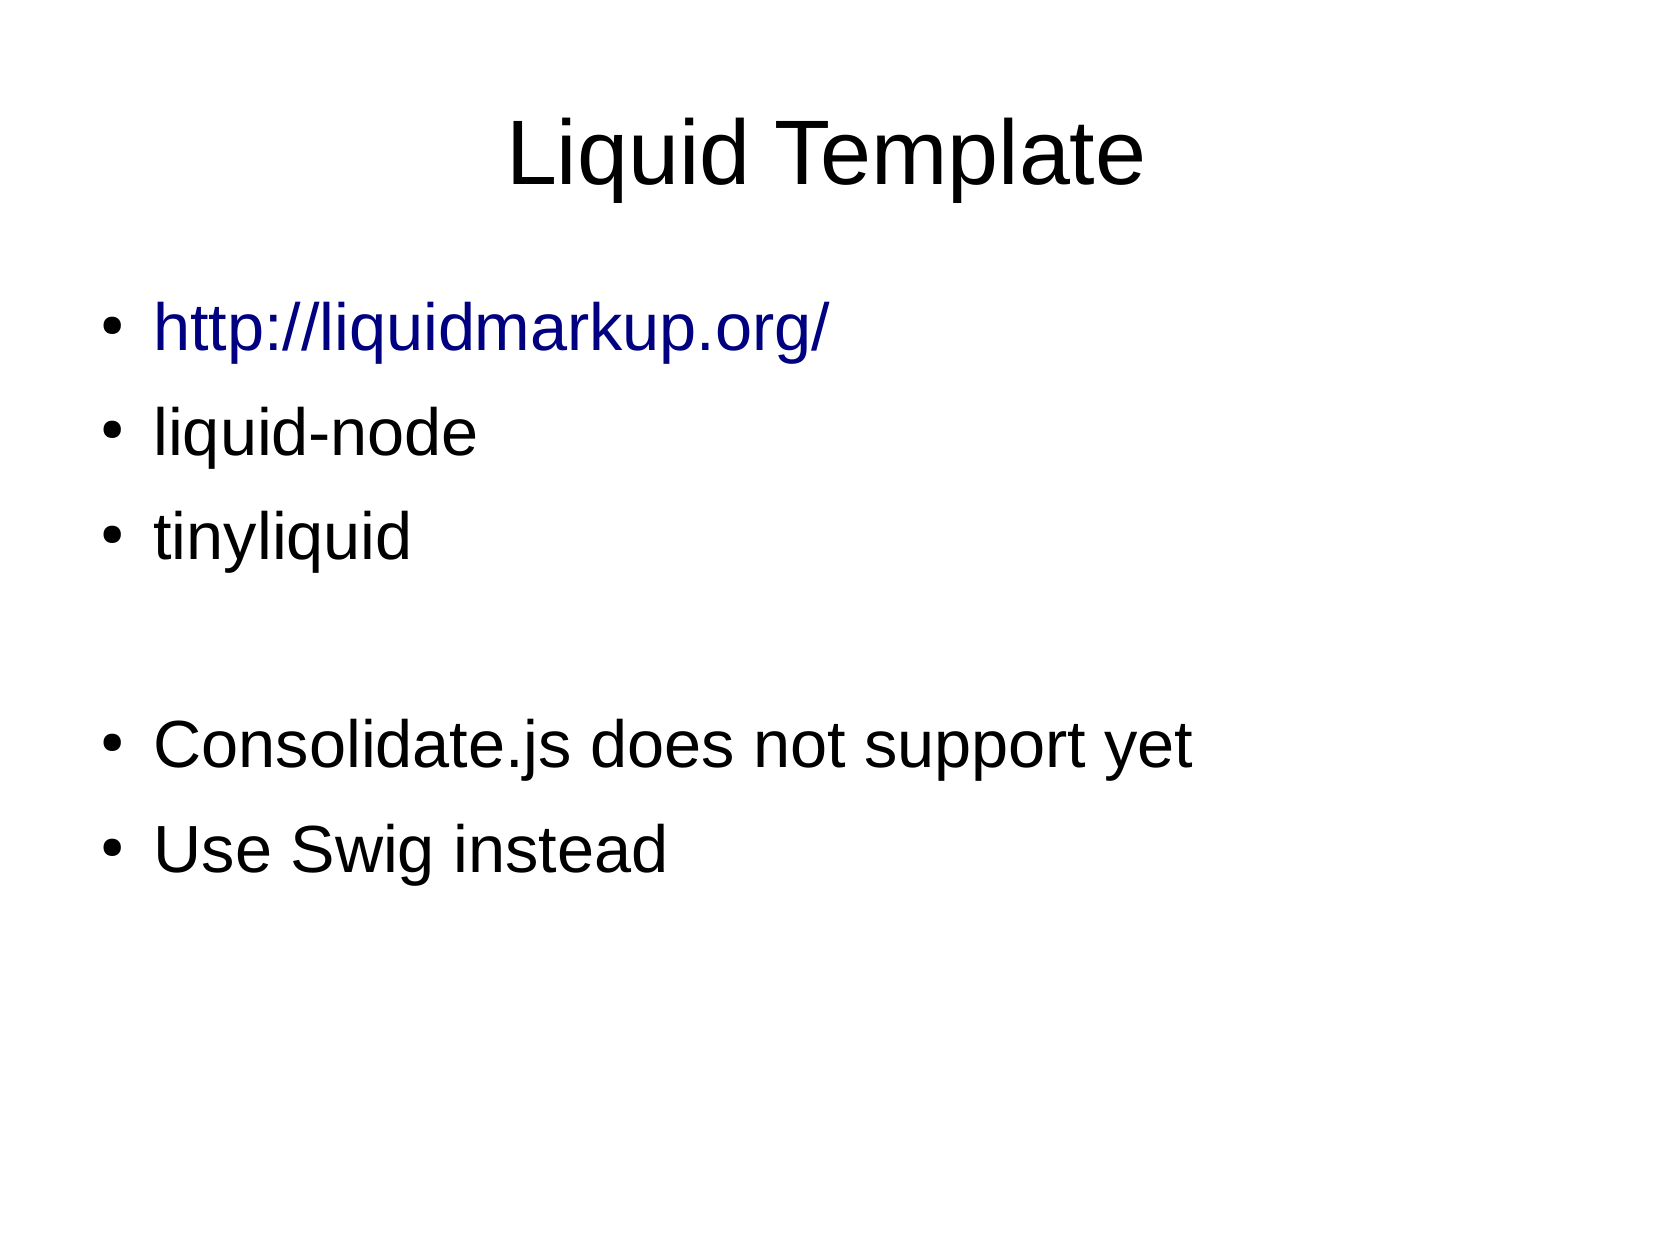

# Liquid Template
http://liquidmarkup.org/
liquid-node
tinyliquid
Consolidate.js does not support yet
Use Swig instead